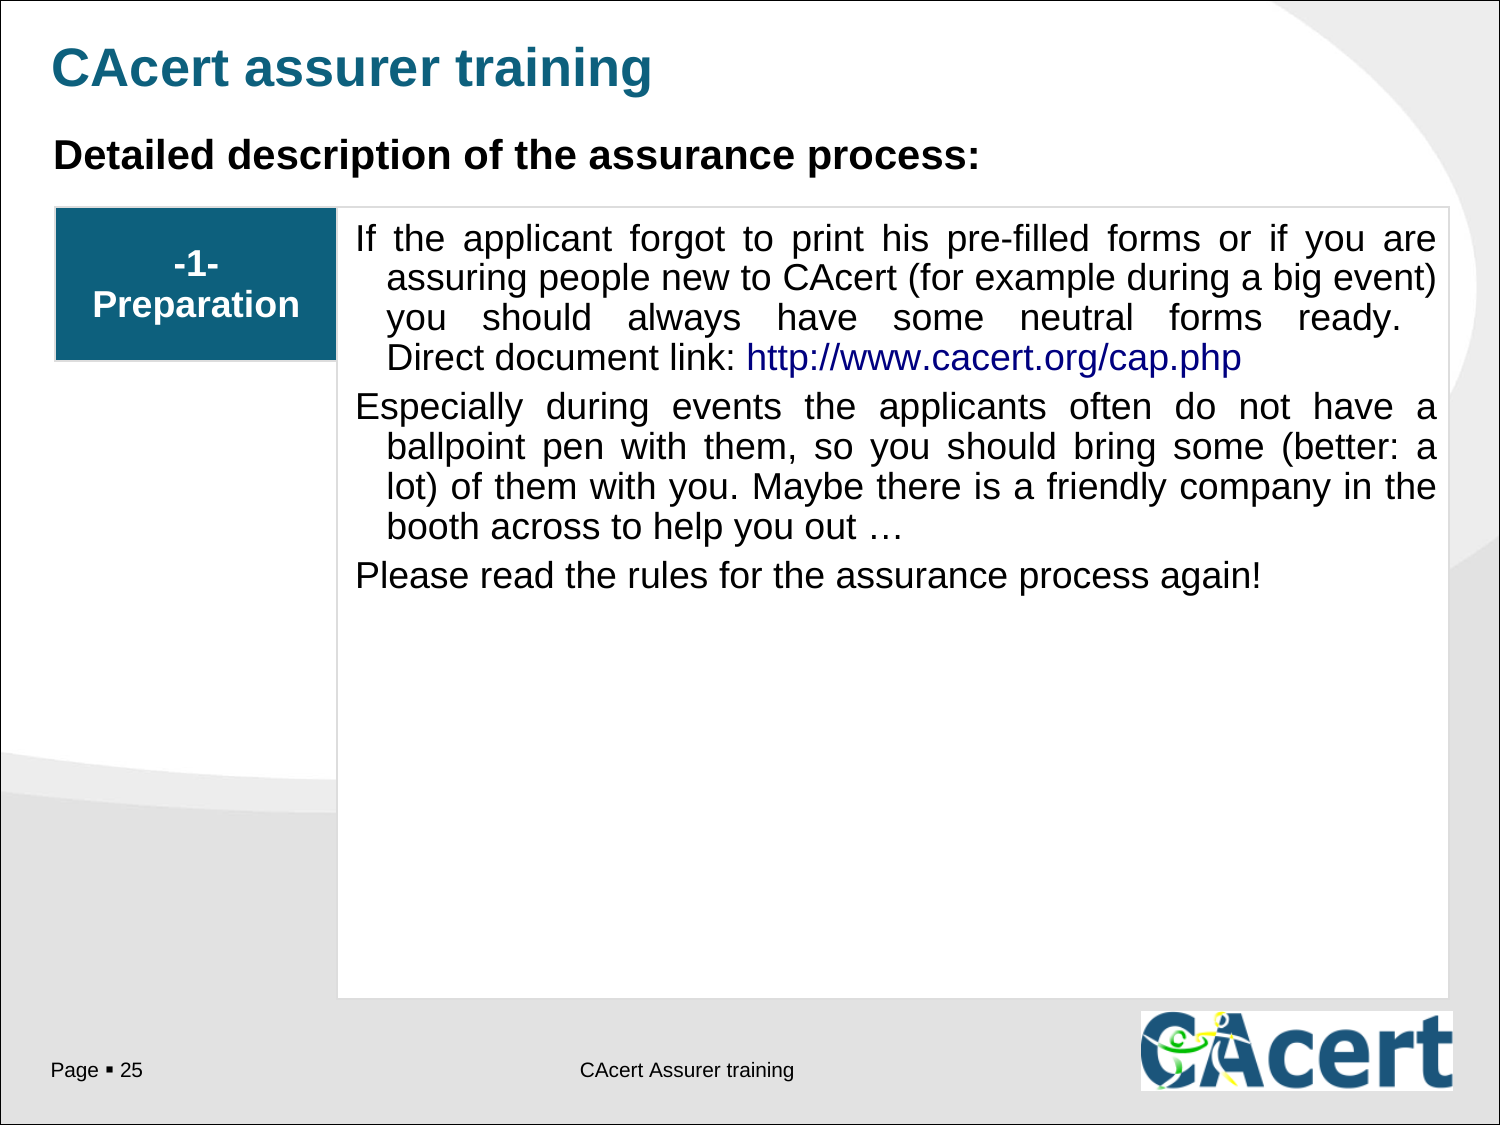

# CAcert assurer training
Detailed description of the assurance process:
-1-
Preparation
If the applicant forgot to print his pre-filled forms or if you are assuring people new to CAcert (for example during a big event) you should always have some neutral forms ready.
Direct document link: http://www.cacert.org/cap.php
Especially during events the applicants often do not have a ballpoint pen with them, so you should bring some (better: a lot) of them with you. Maybe there is a friendly company in the booth across to help you out …
Please read the rules for the assurance process again!
CAcert Assurer training